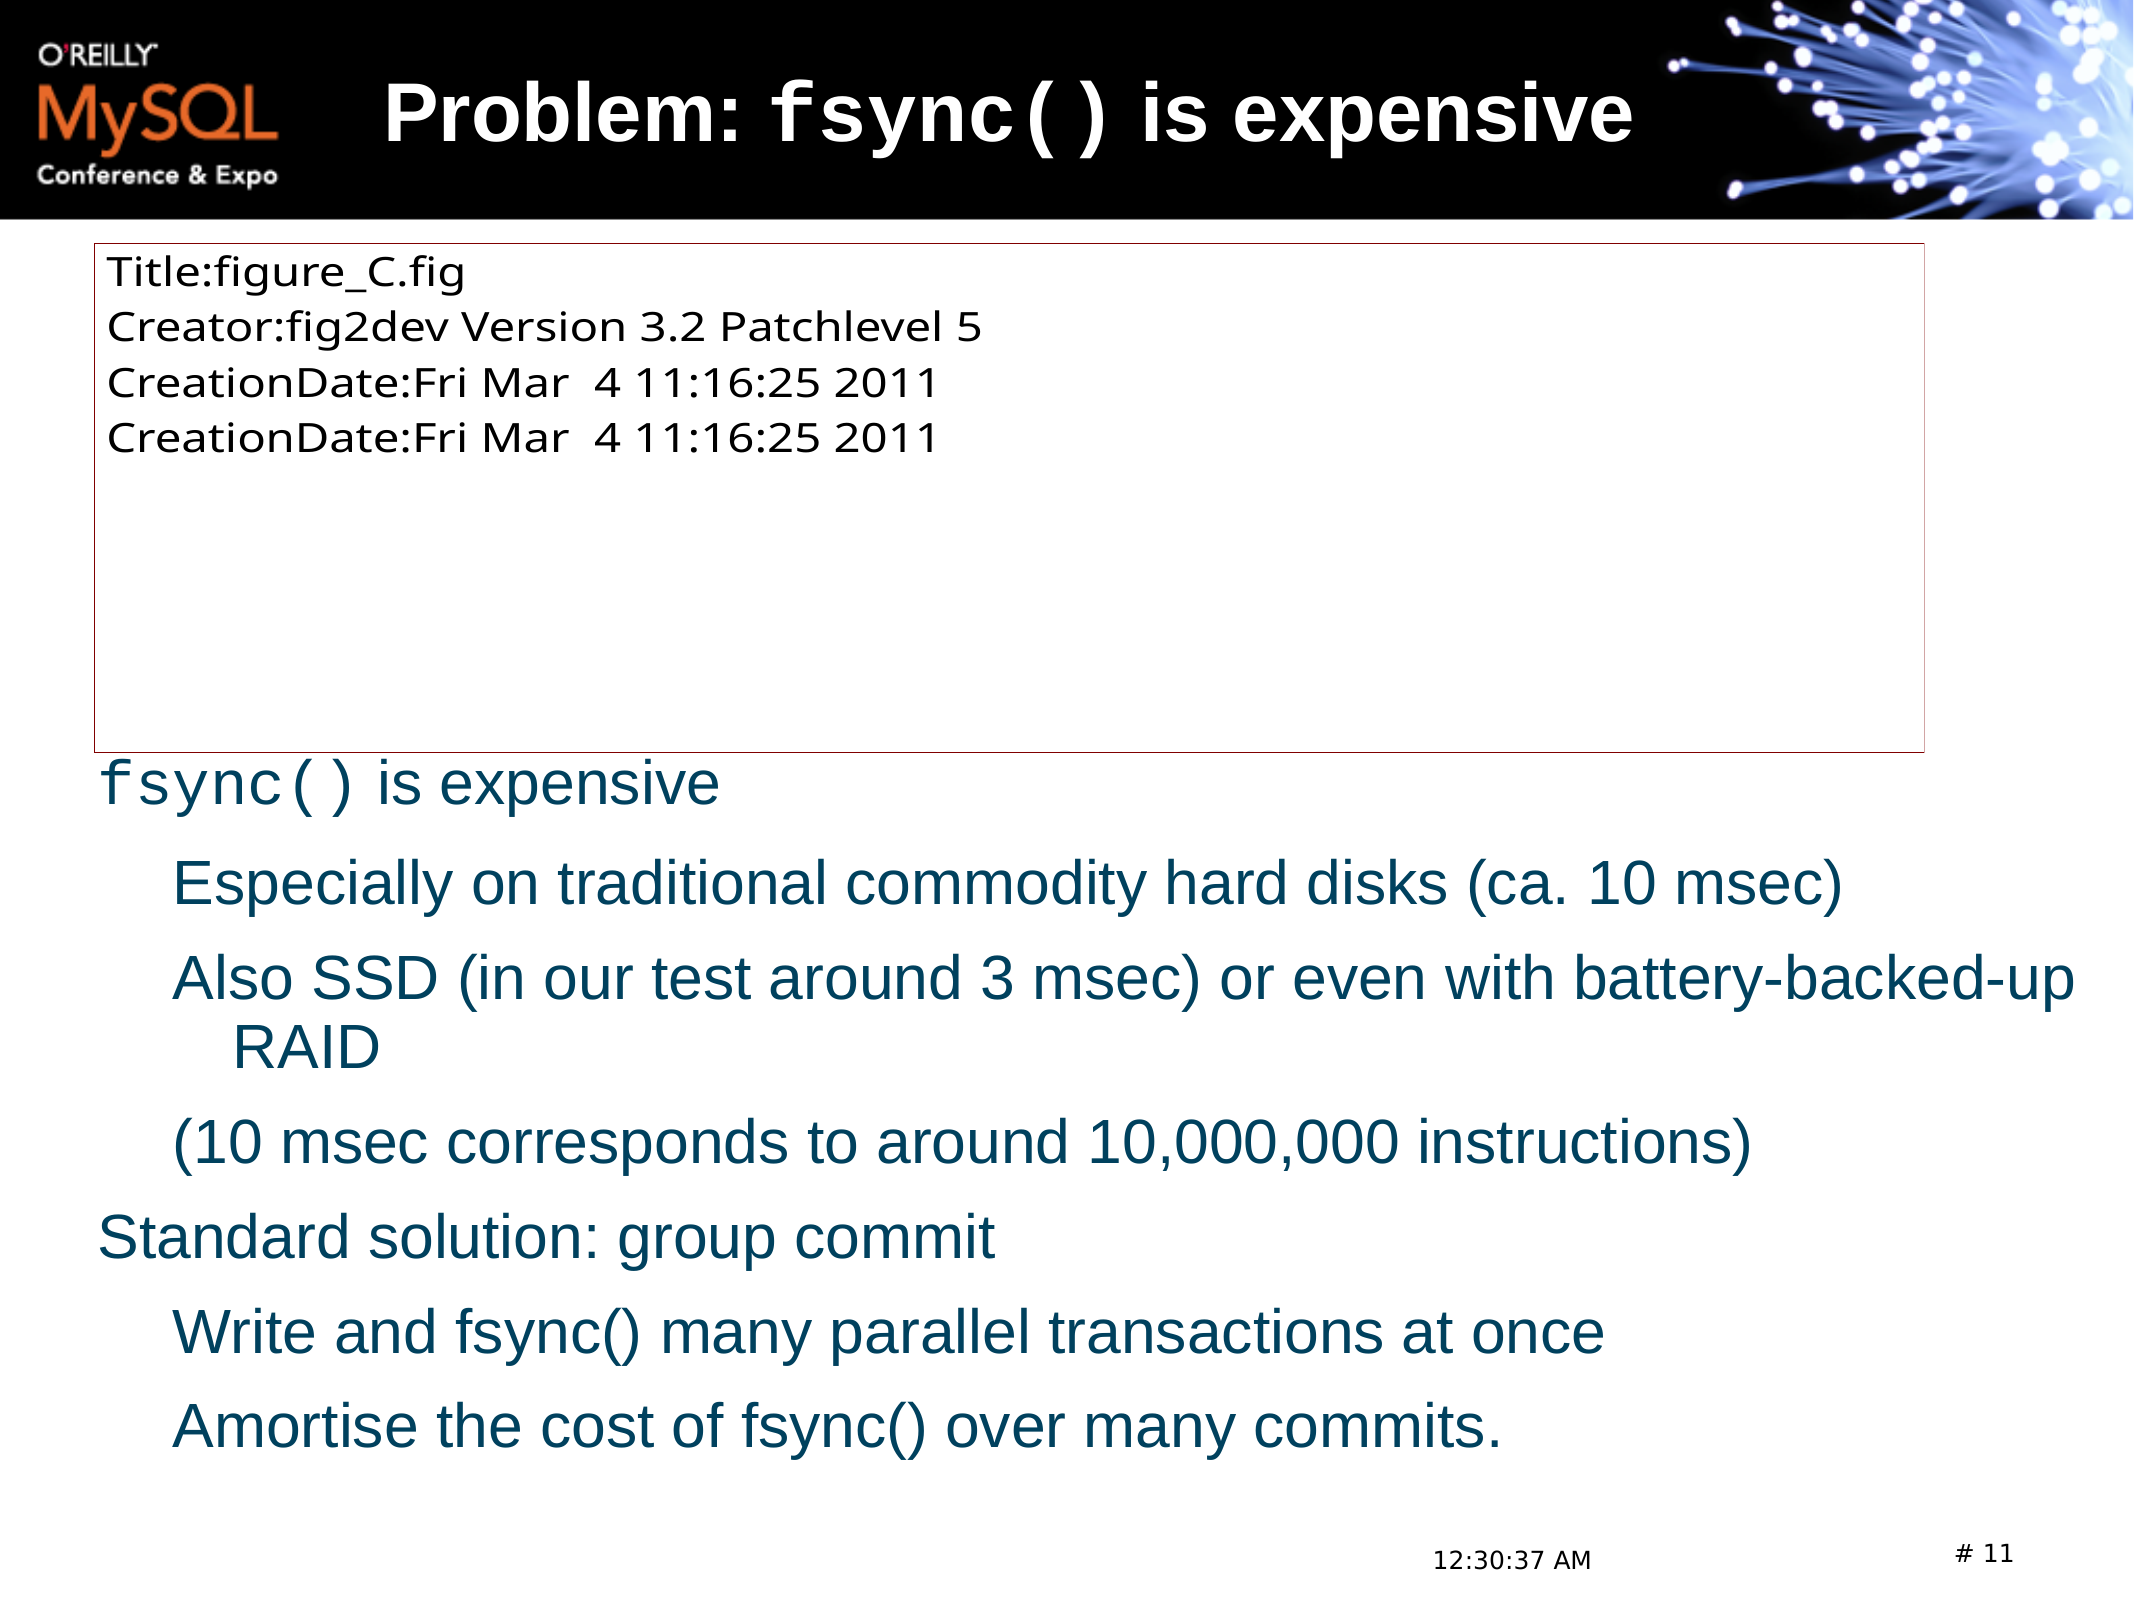

# Problem: fsync() is expensive
fsync() is expensive
Especially on traditional commodity hard disks (ca. 10 msec)
Also SSD (in our test around 3 msec) or even with battery-backed-up RAID
(10 msec corresponds to around 10,000,000 instructions)
Standard solution: group commit
Write and fsync() many parallel transactions at once
Amortise the cost of fsync() over many commits.